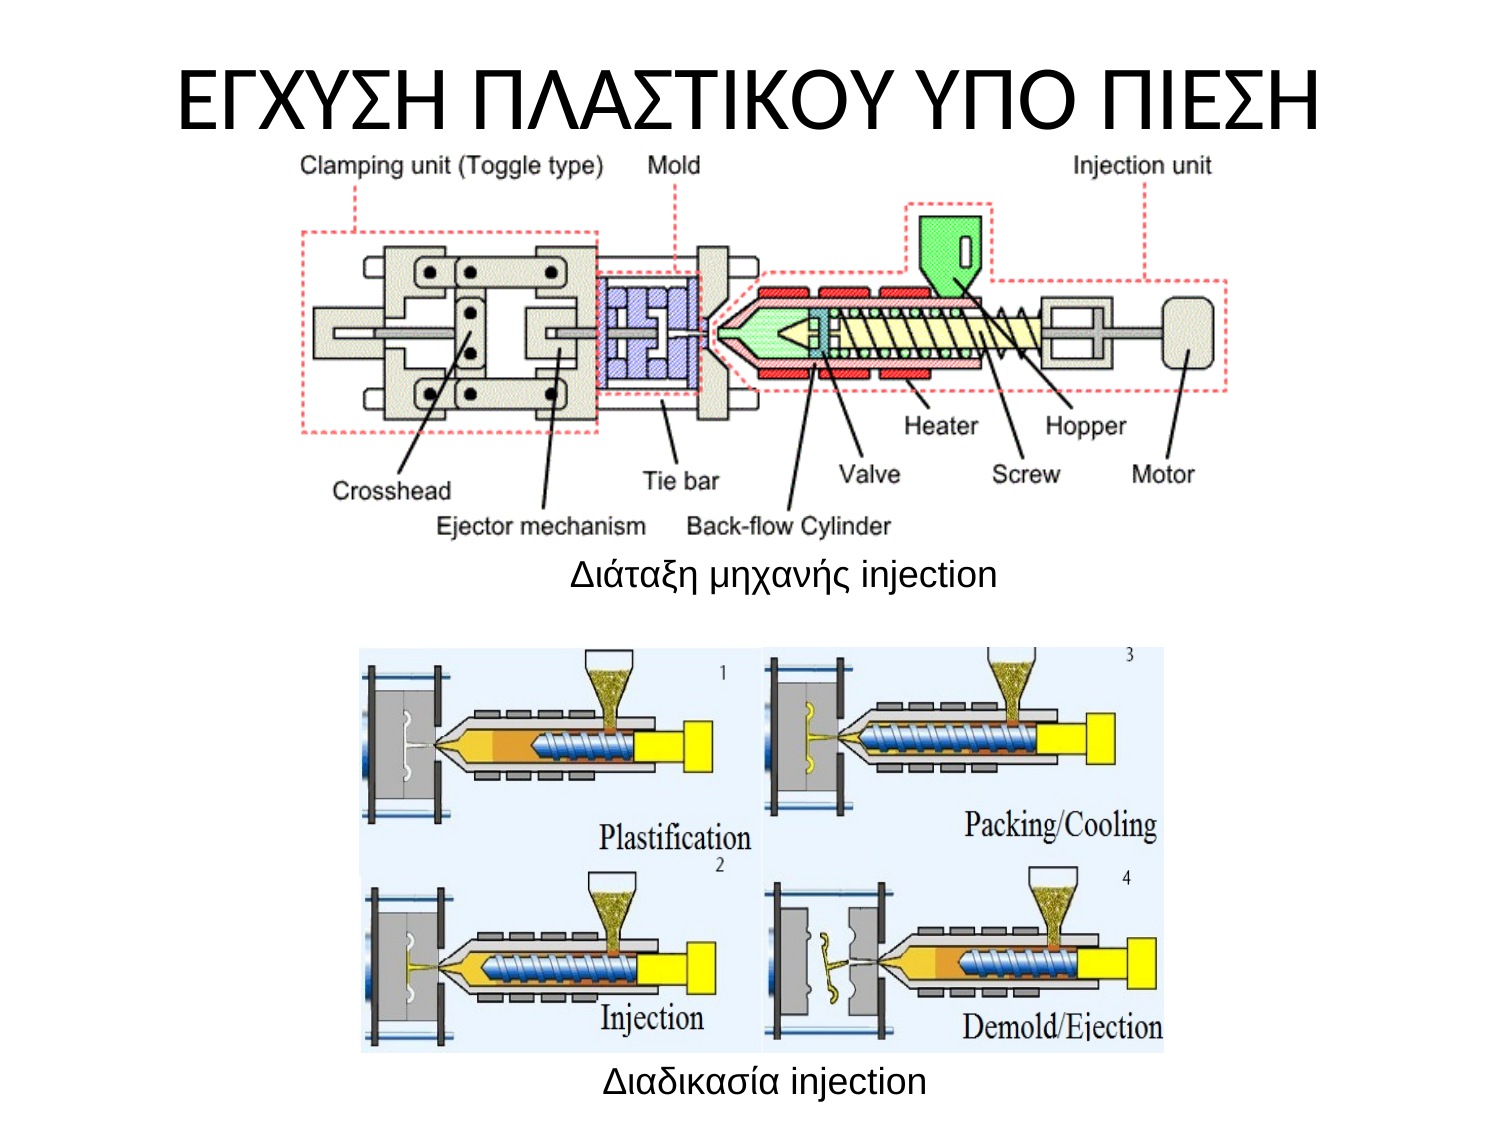

# ΕΓΧΥΣΗ ΠΛΑΣΤΙΚΟΥ ΥΠΟ ΠΙΕΣΗ
Διάταξη μηχανής injection
Διαδικασία injection